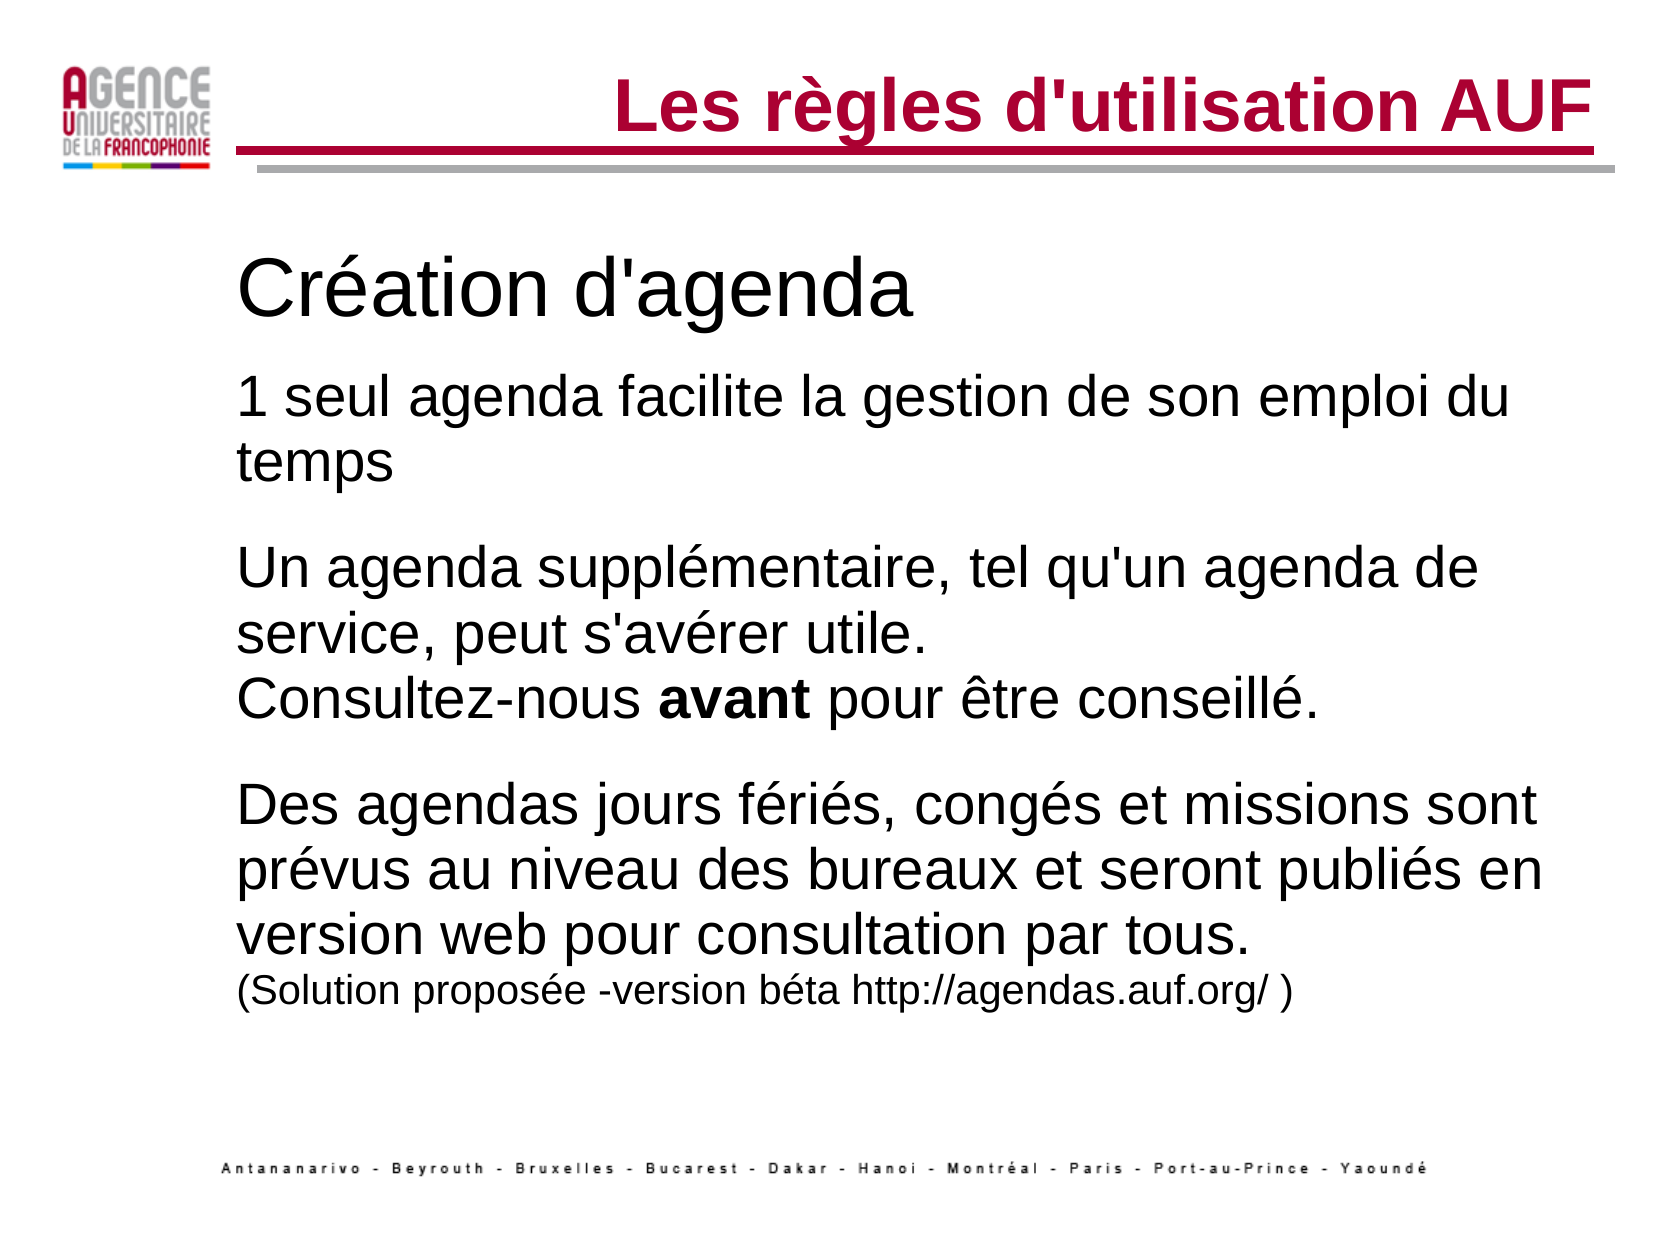

# Les règles d'utilisation AUF
Création d'agenda
1 seul agenda facilite la gestion de son emploi du temps
Un agenda supplémentaire, tel qu'un agenda de service, peut s'avérer utile.
Consultez-nous avant pour être conseillé.
Des agendas jours fériés, congés et missions sont prévus au niveau des bureaux et seront publiés en version web pour consultation par tous.
(Solution proposée -version béta http://agendas.auf.org/ )